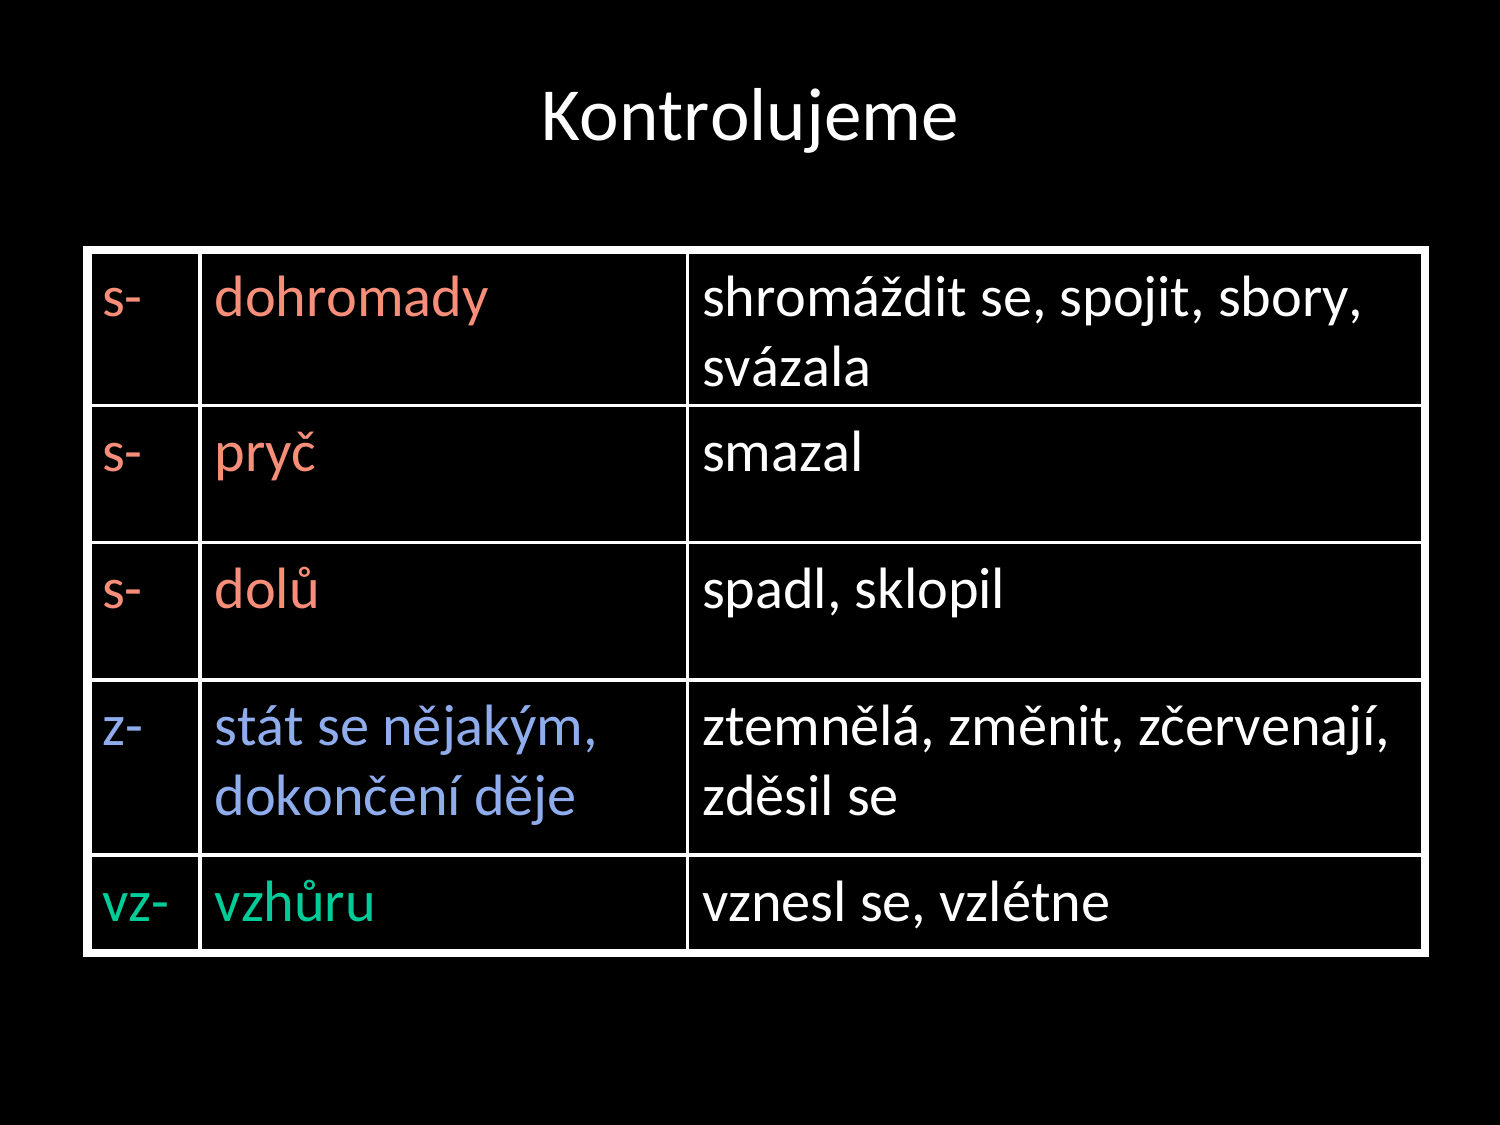

# Kontrolujeme
| s- | dohromady | shromáždit se, spojit, sbory, svázala |
| --- | --- | --- |
| s- | pryč | smazal |
| s- | dolů | spadl, sklopil |
| z- | stát se nějakým, dokončení děje | ztemnělá, změnit, zčervenají, zděsil se |
| vz- | vzhůru | vznesl se, vzlétne |